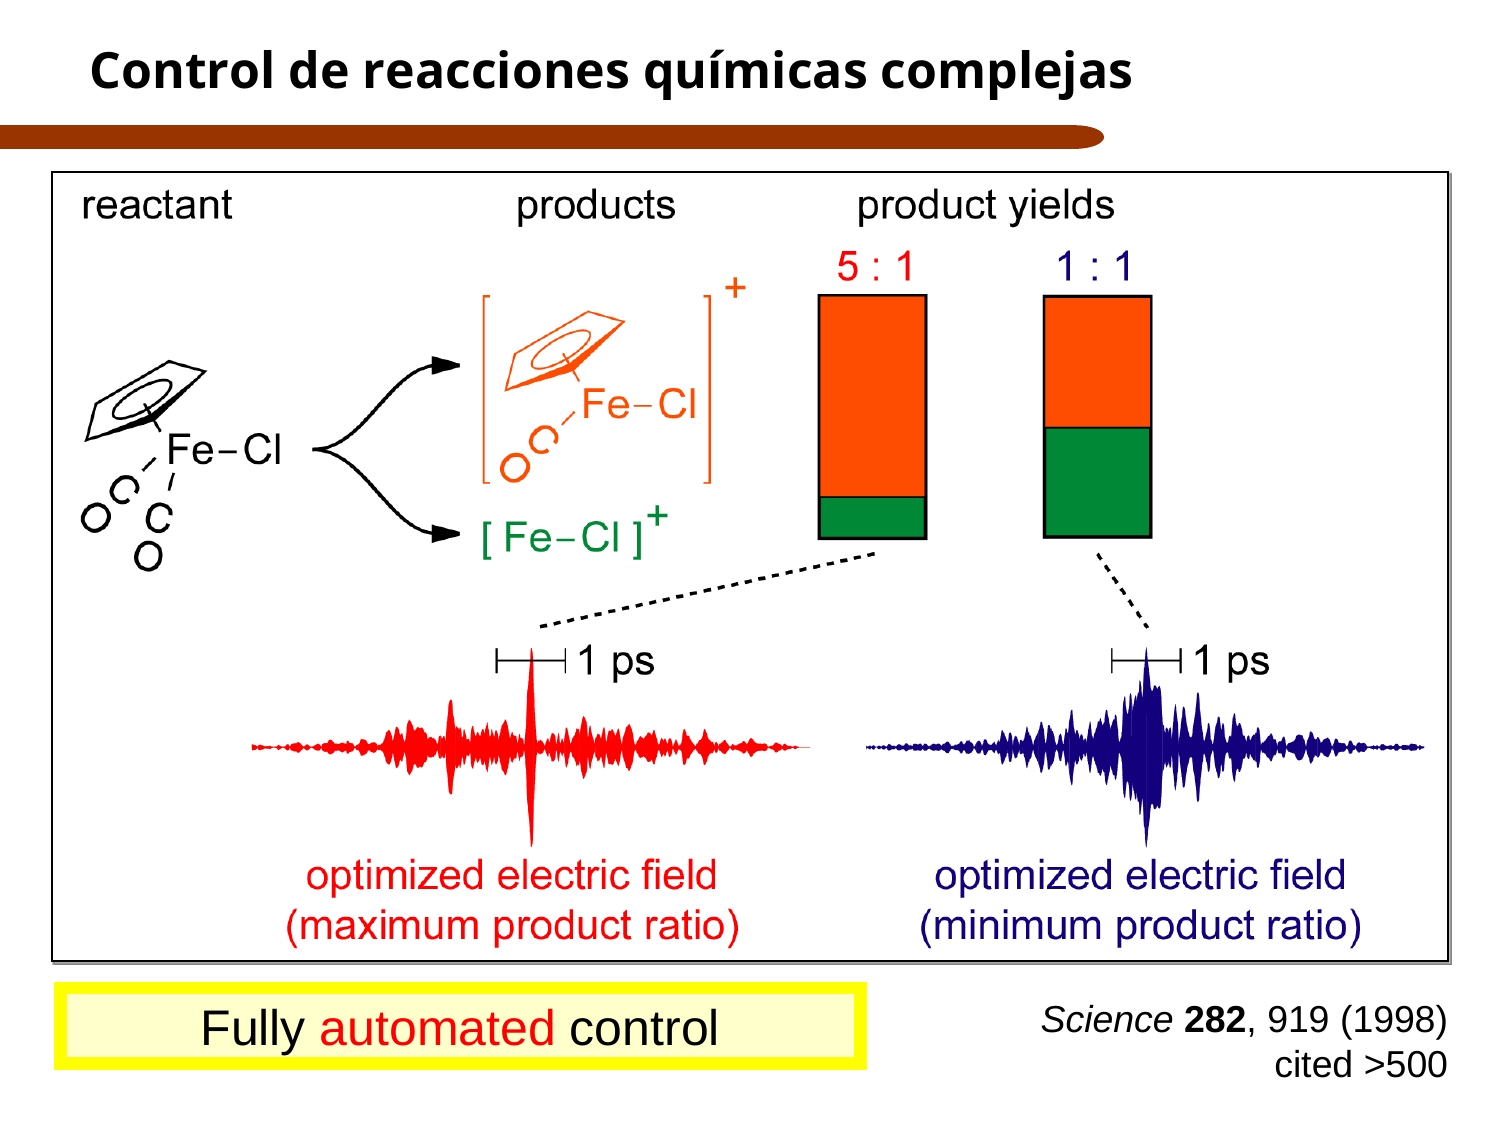

# Control de reacciones químicas complejas
Science 282, 919 (1998)
cited >500
Fully automated control